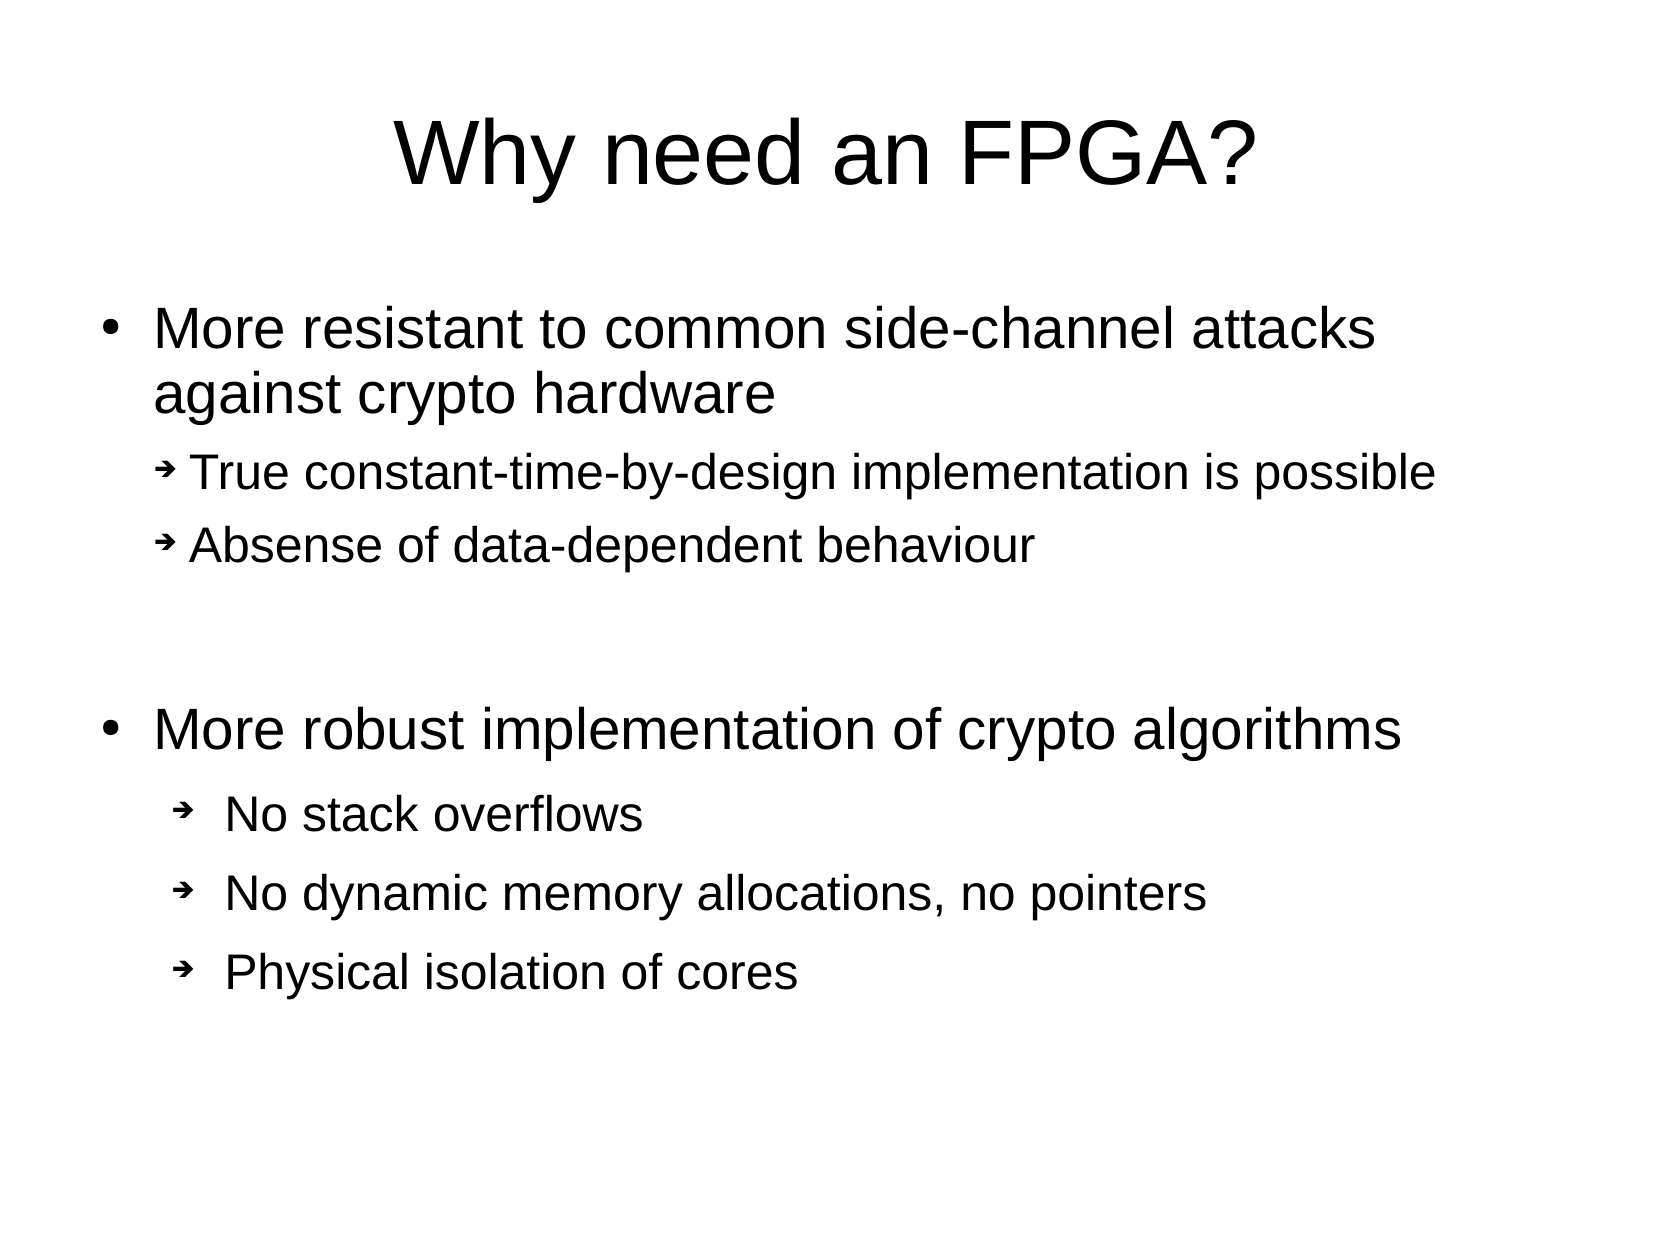

# Why need an FPGA?
More resistant to common side-channel attacks against crypto hardware
True constant-time-by-design implementation is possible
Absense of data-dependent behaviour
More robust implementation of crypto algorithms
No stack overflows
No dynamic memory allocations, no pointers
Physical isolation of cores